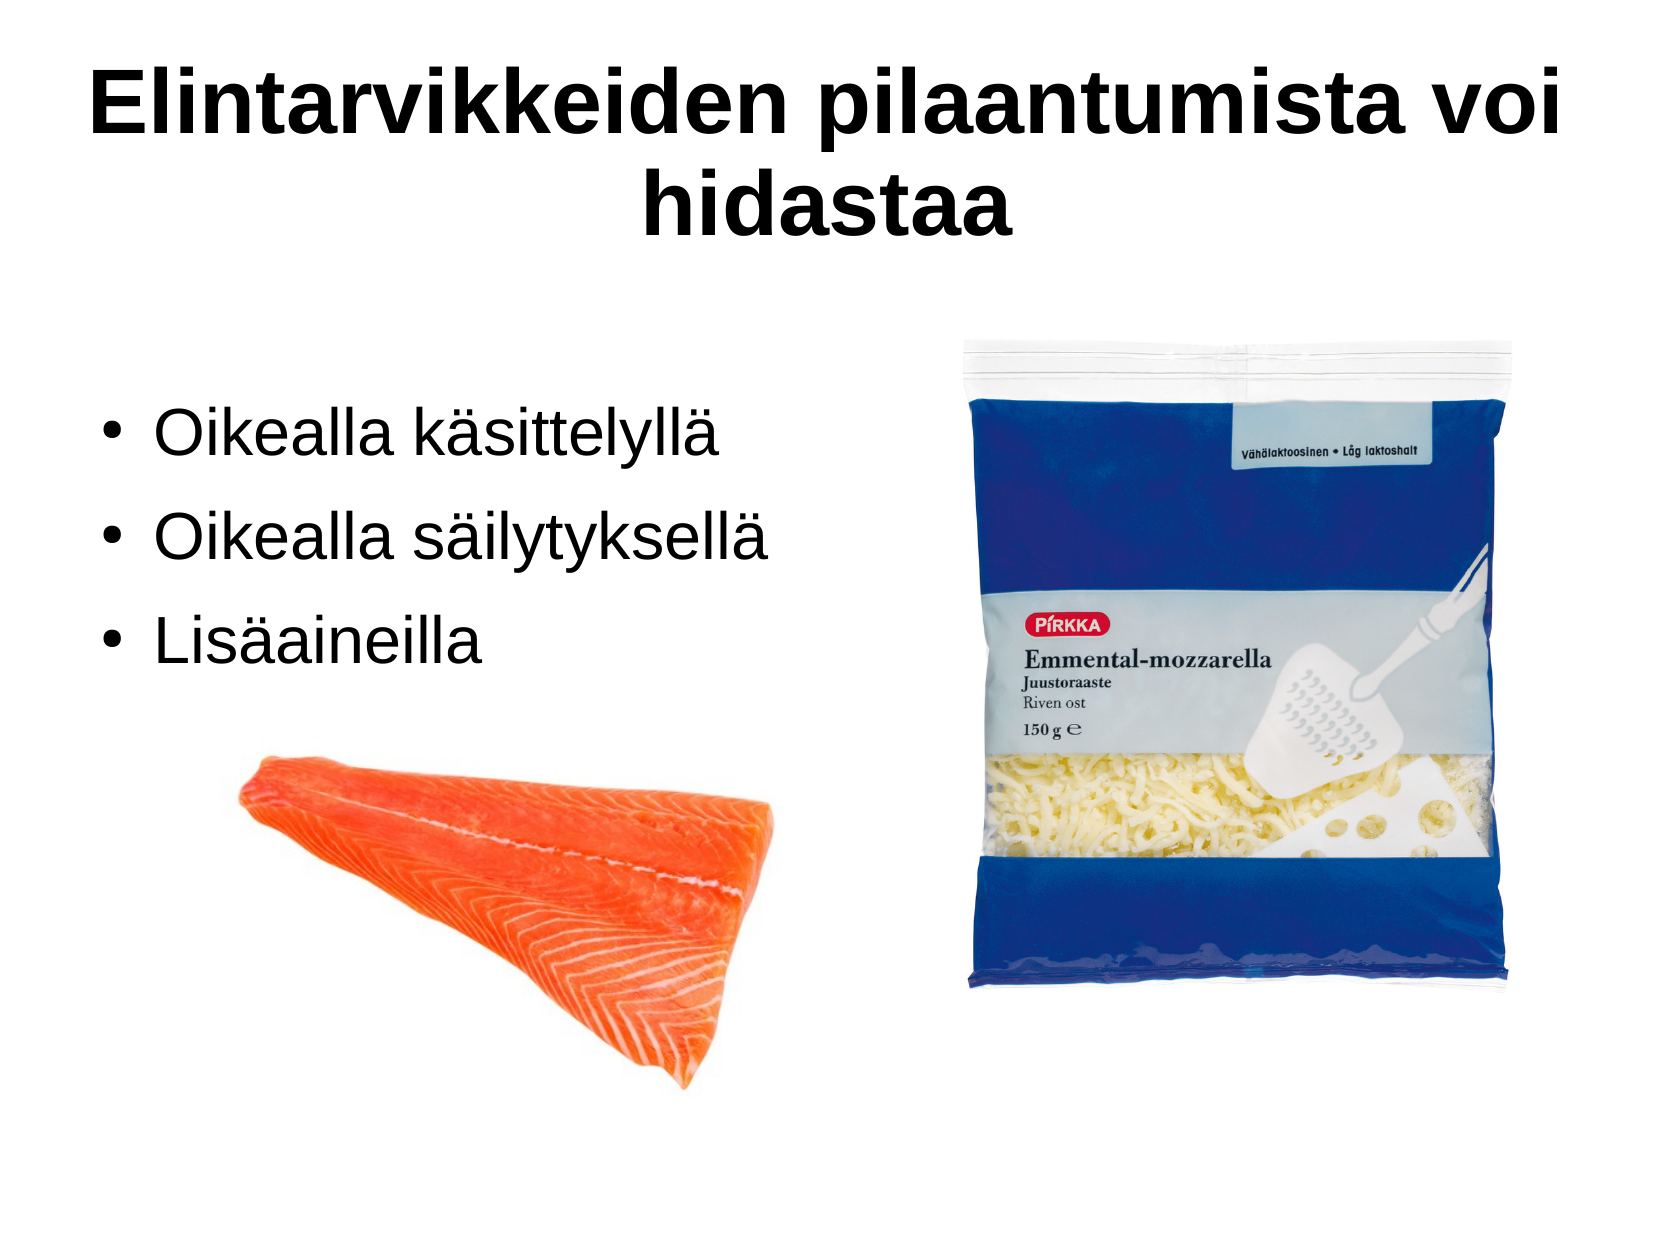

# Elintarvikkeiden pilaantumista voi hidastaa
Oikealla käsittelyllä
Oikealla säilytyksellä
Lisäaineilla